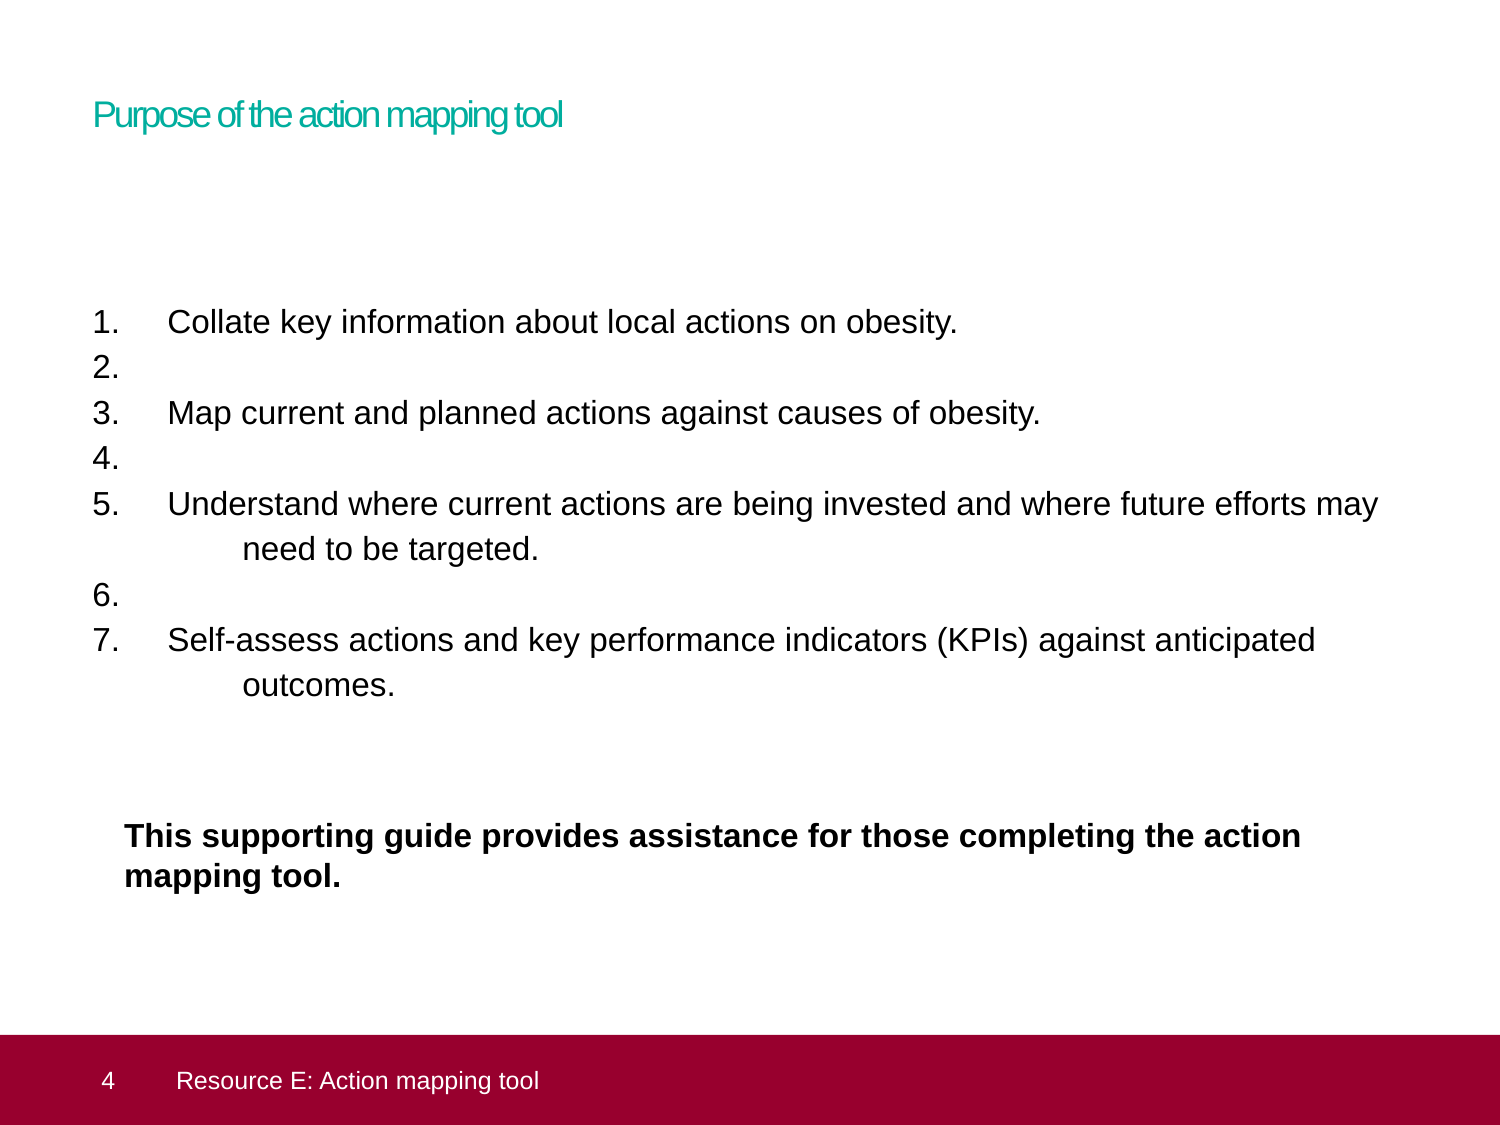

# Purpose of the action mapping tool
Collate key information about local actions on obesity.
Map current and planned actions against causes of obesity.
Understand where current actions are being invested and where future efforts may need to be targeted.
Self-assess actions and key performance indicators (KPIs) against anticipated outcomes.
This supporting guide provides assistance for those completing the action mapping tool.
 4
Resource E: Action mapping tool